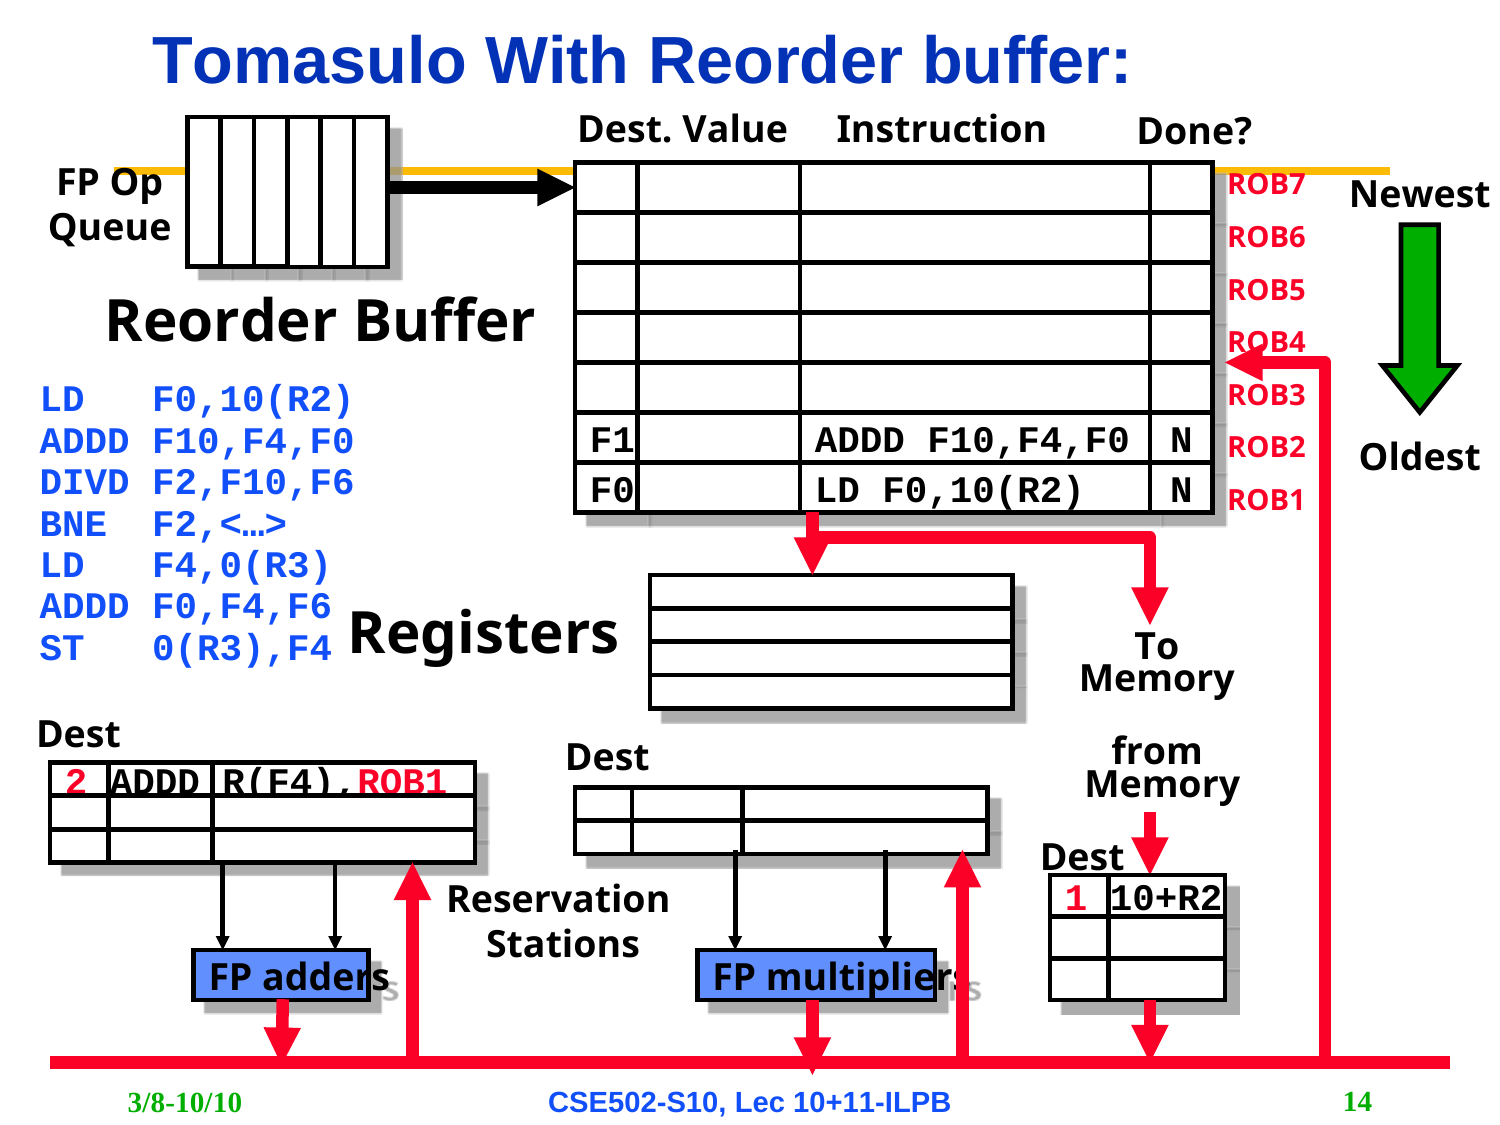

# Tomasulo With Reorder buffer:
Dest. Value Instruction
Done?
FP Op
Queue
ROB7
ROB6
ROB5
ROB4
ROB3
ROB2
ROB1
Newest
F10
ADDD F10,F4,F0
N
F0
LD F0,10(R2)
N
Reorder Buffer
LD F0,10(R2)
ADDD F10,F4,F0
DIVD F2,F10,F6
BNE F2,<…>
LD F4,0(R3)
ADDD F0,F4,F6
ST 0(R3),F4
Oldest
Registers
To
Memory
Dest
from
Memory
Dest
2 ADDD R(F4),ROB1
Dest
Reservation
Stations
1 10+R2
FP adders
FP multipliers
3/8-10/10
CSE502-S10, Lec 10+11-ILPB